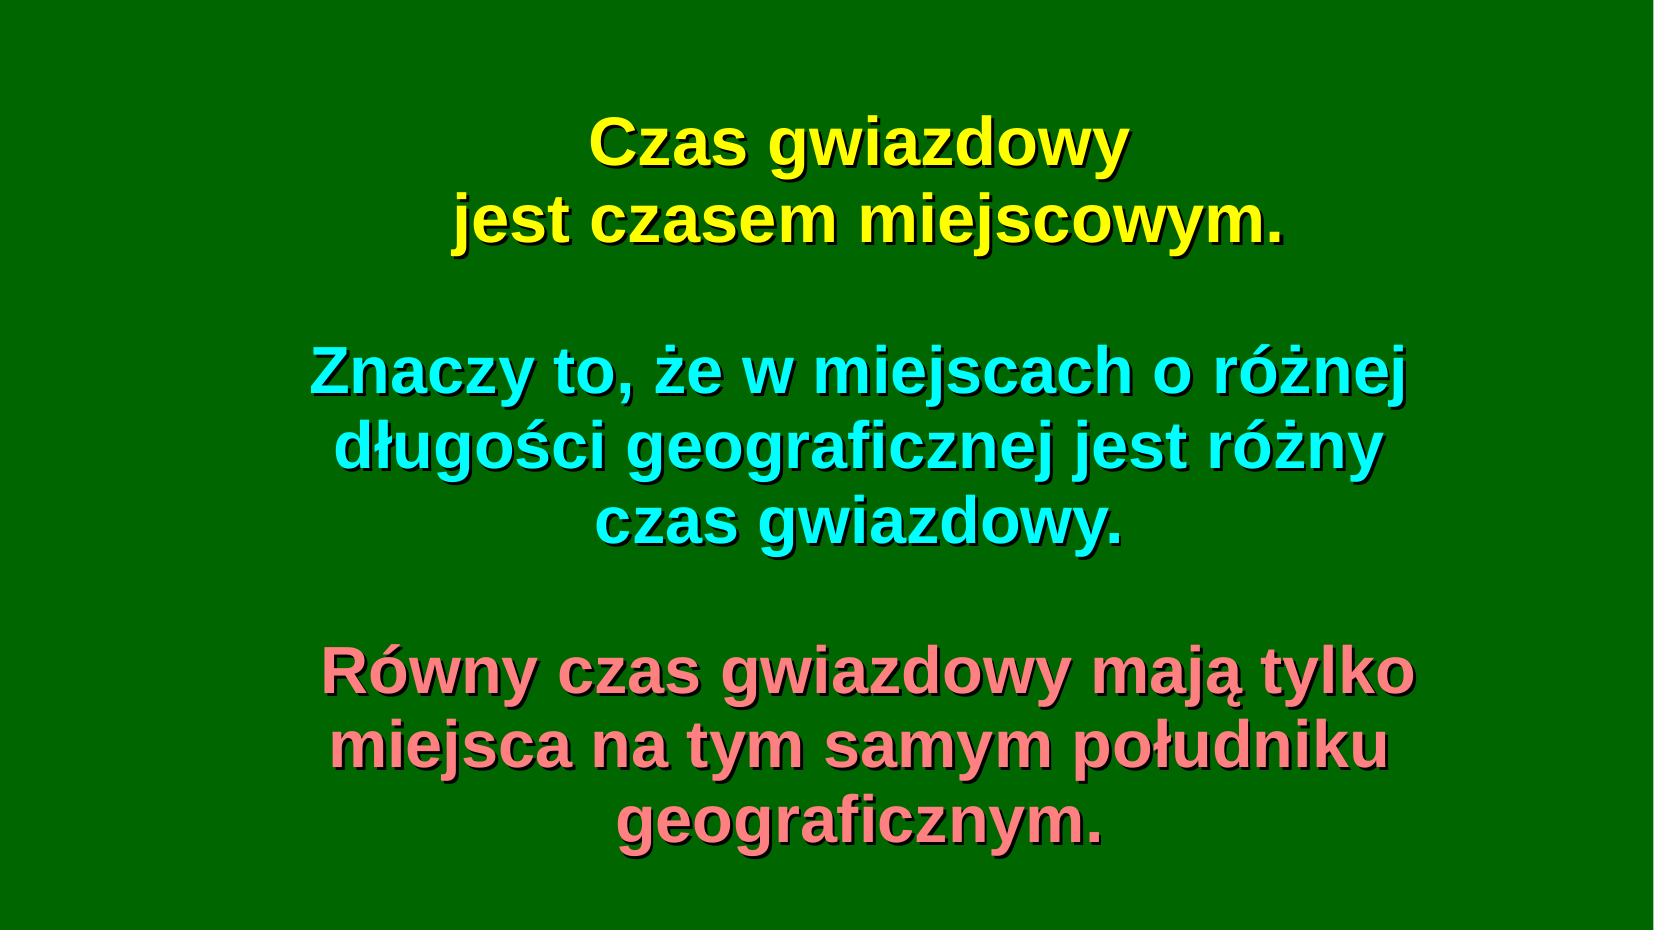

# Czas gwiazdowy jest czasem miejscowym. Znaczy to, że w miejscach o różnej długości geograficznej jest różny czas gwiazdowy. Równy czas gwiazdowy mają tylko miejsca na tym samym południku geograficznym.